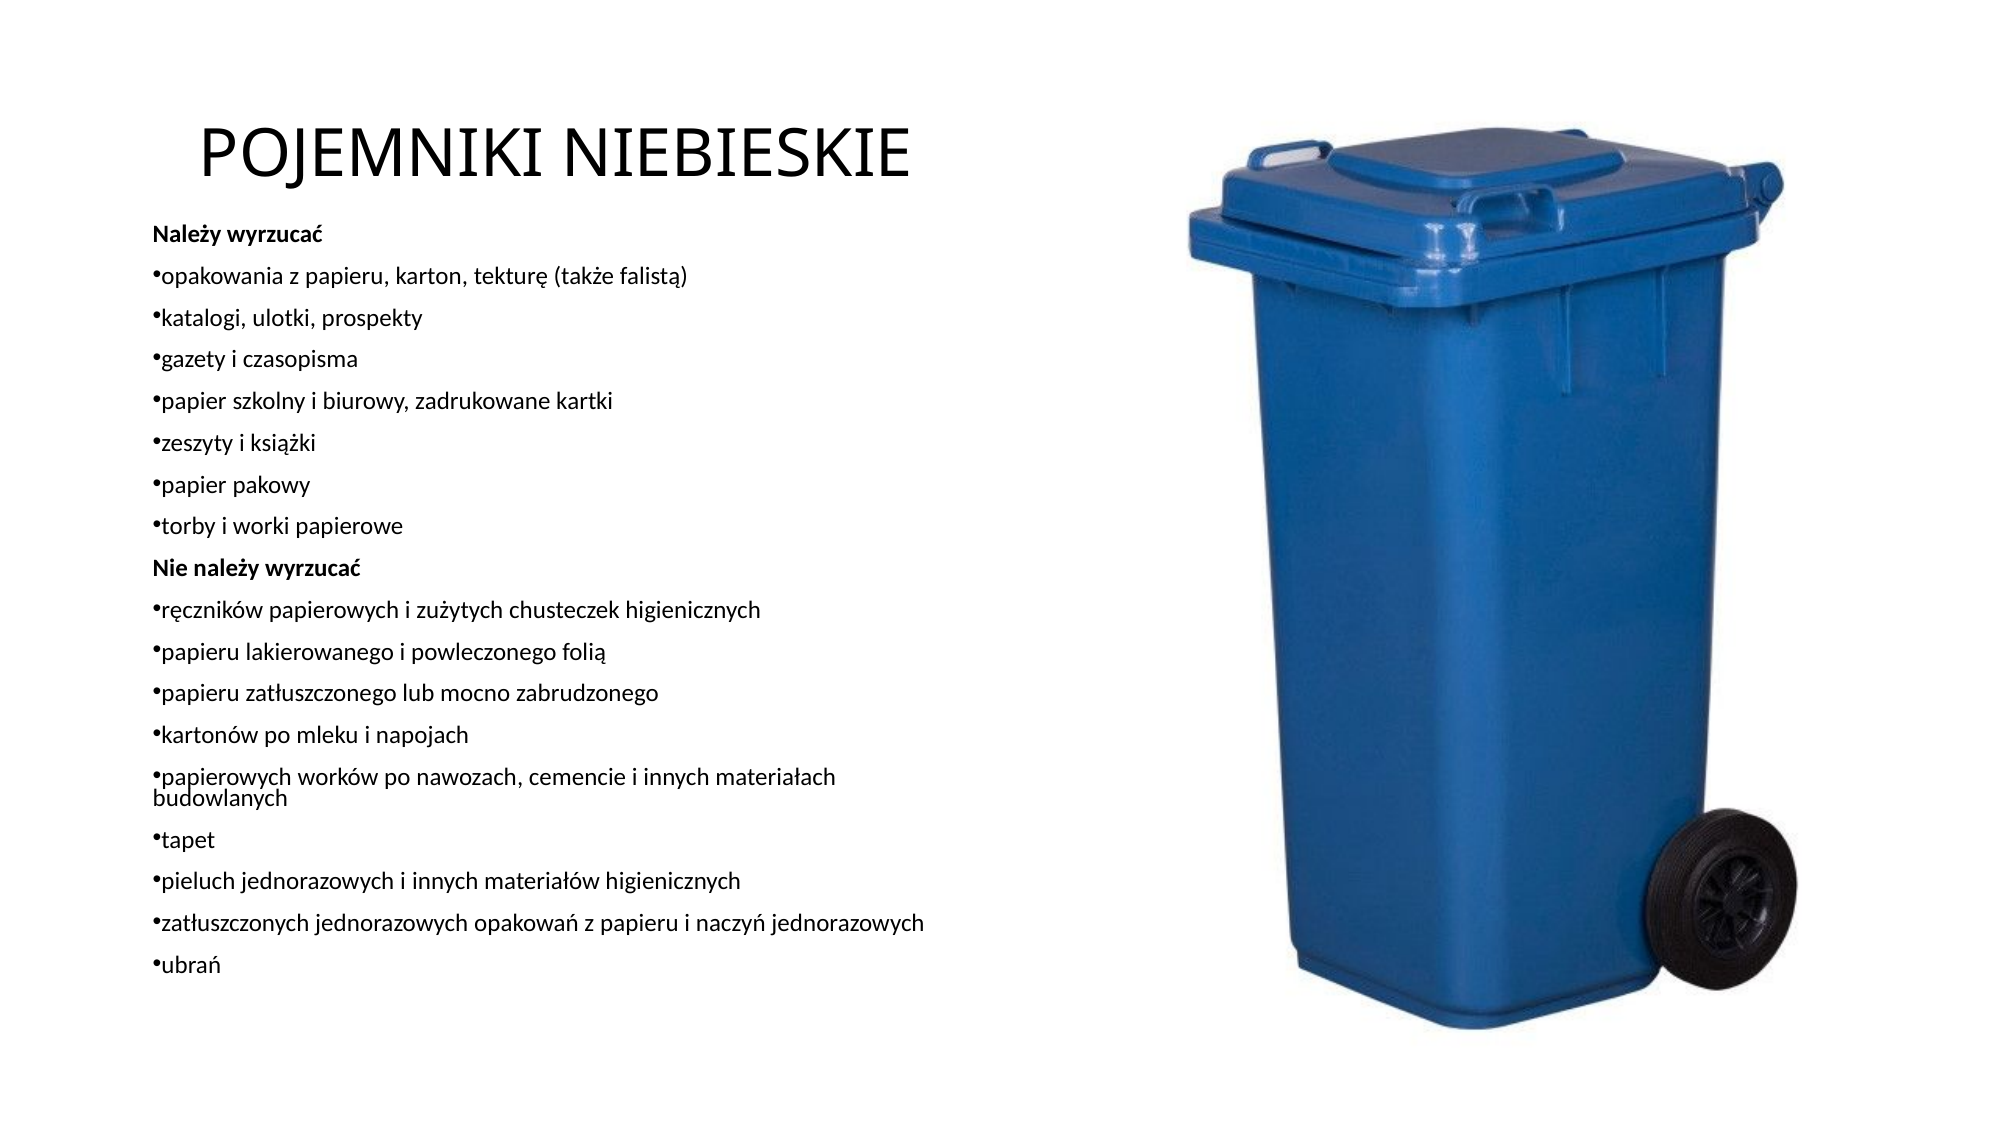

# POJEMNIKI NIEBIESKIE
Należy wyrzucać
opakowania z papieru, karton, tekturę (także falistą)
katalogi, ulotki, prospekty
gazety i czasopisma
papier szkolny i biurowy, zadrukowane kartki
zeszyty i książki
papier pakowy
torby i worki papierowe
Nie należy wyrzucać
ręczników papierowych i zużytych chusteczek higienicznych
papieru lakierowanego i powleczonego folią
papieru zatłuszczonego lub mocno zabrudzonego
kartonów po mleku i napojach
papierowych worków po nawozach, cemencie i innych materiałach budowlanych
tapet
pieluch jednorazowych i innych materiałów higienicznych
zatłuszczonych jednorazowych opakowań z papieru i naczyń jednorazowych
ubrań